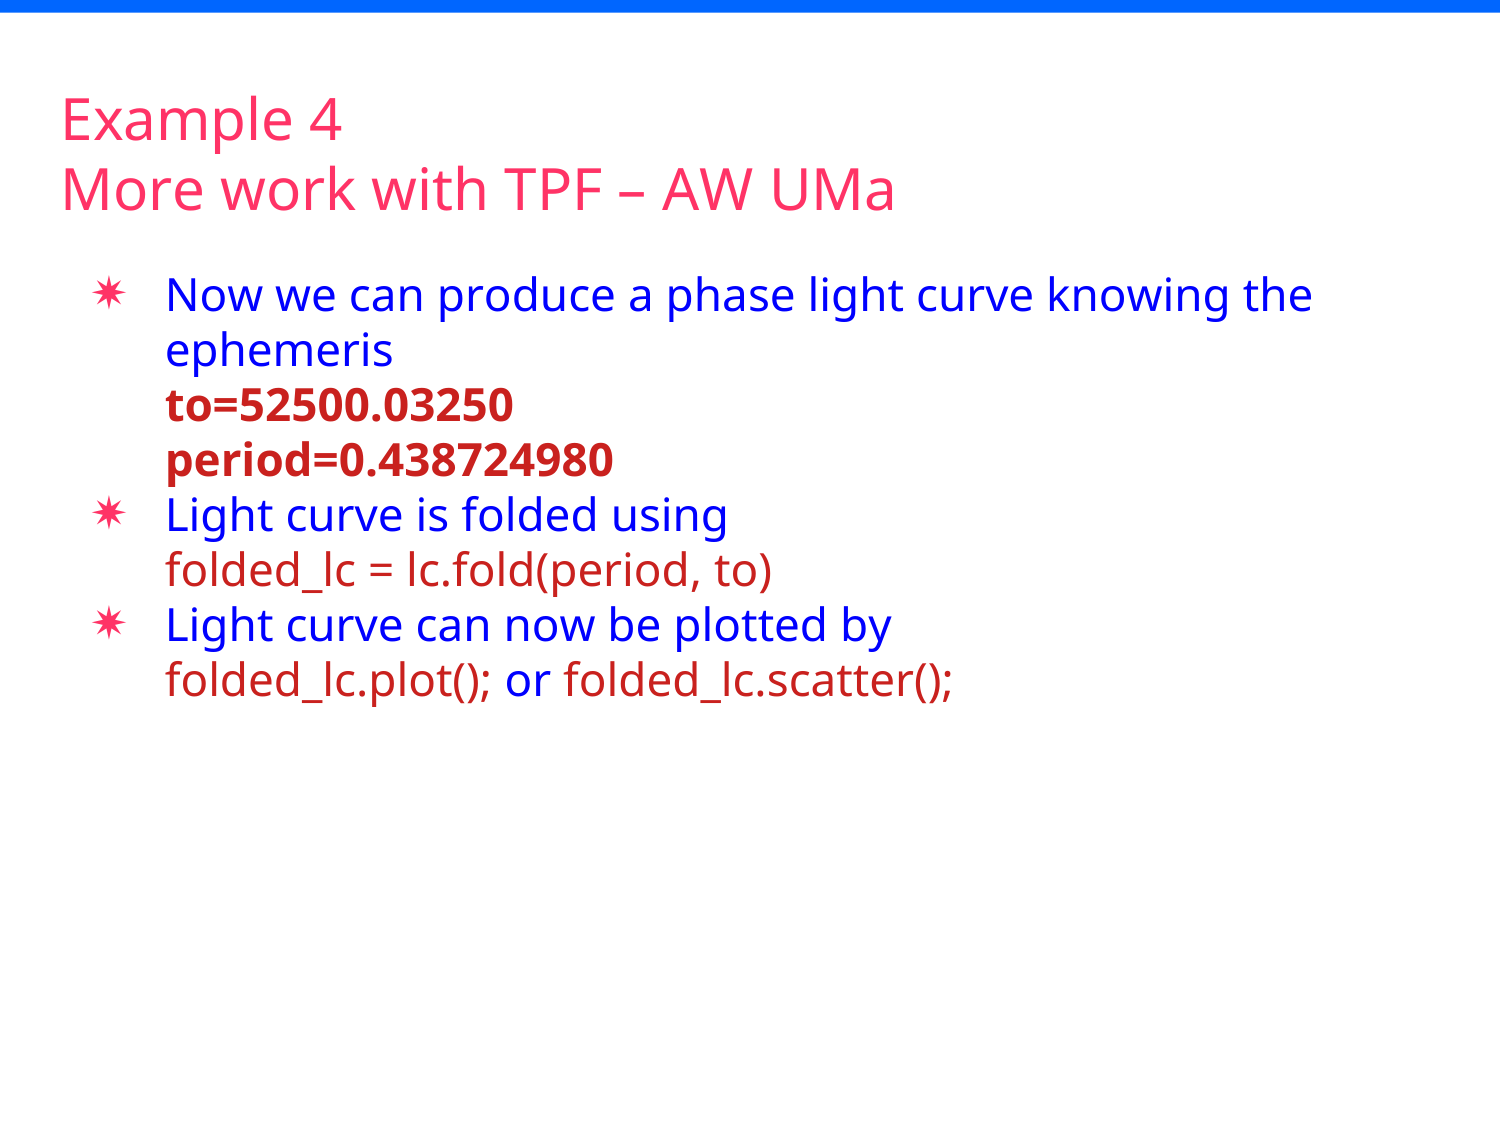

Example 4
More work with TPF – AW UMa
Now we can produce a phase light curve knowing the ephemeris
to=52500.03250
period=0.438724980
Light curve is folded using
folded_lc = lc.fold(period, to)
Light curve can now be plotted by
folded_lc.plot(); or folded_lc.scatter();
21